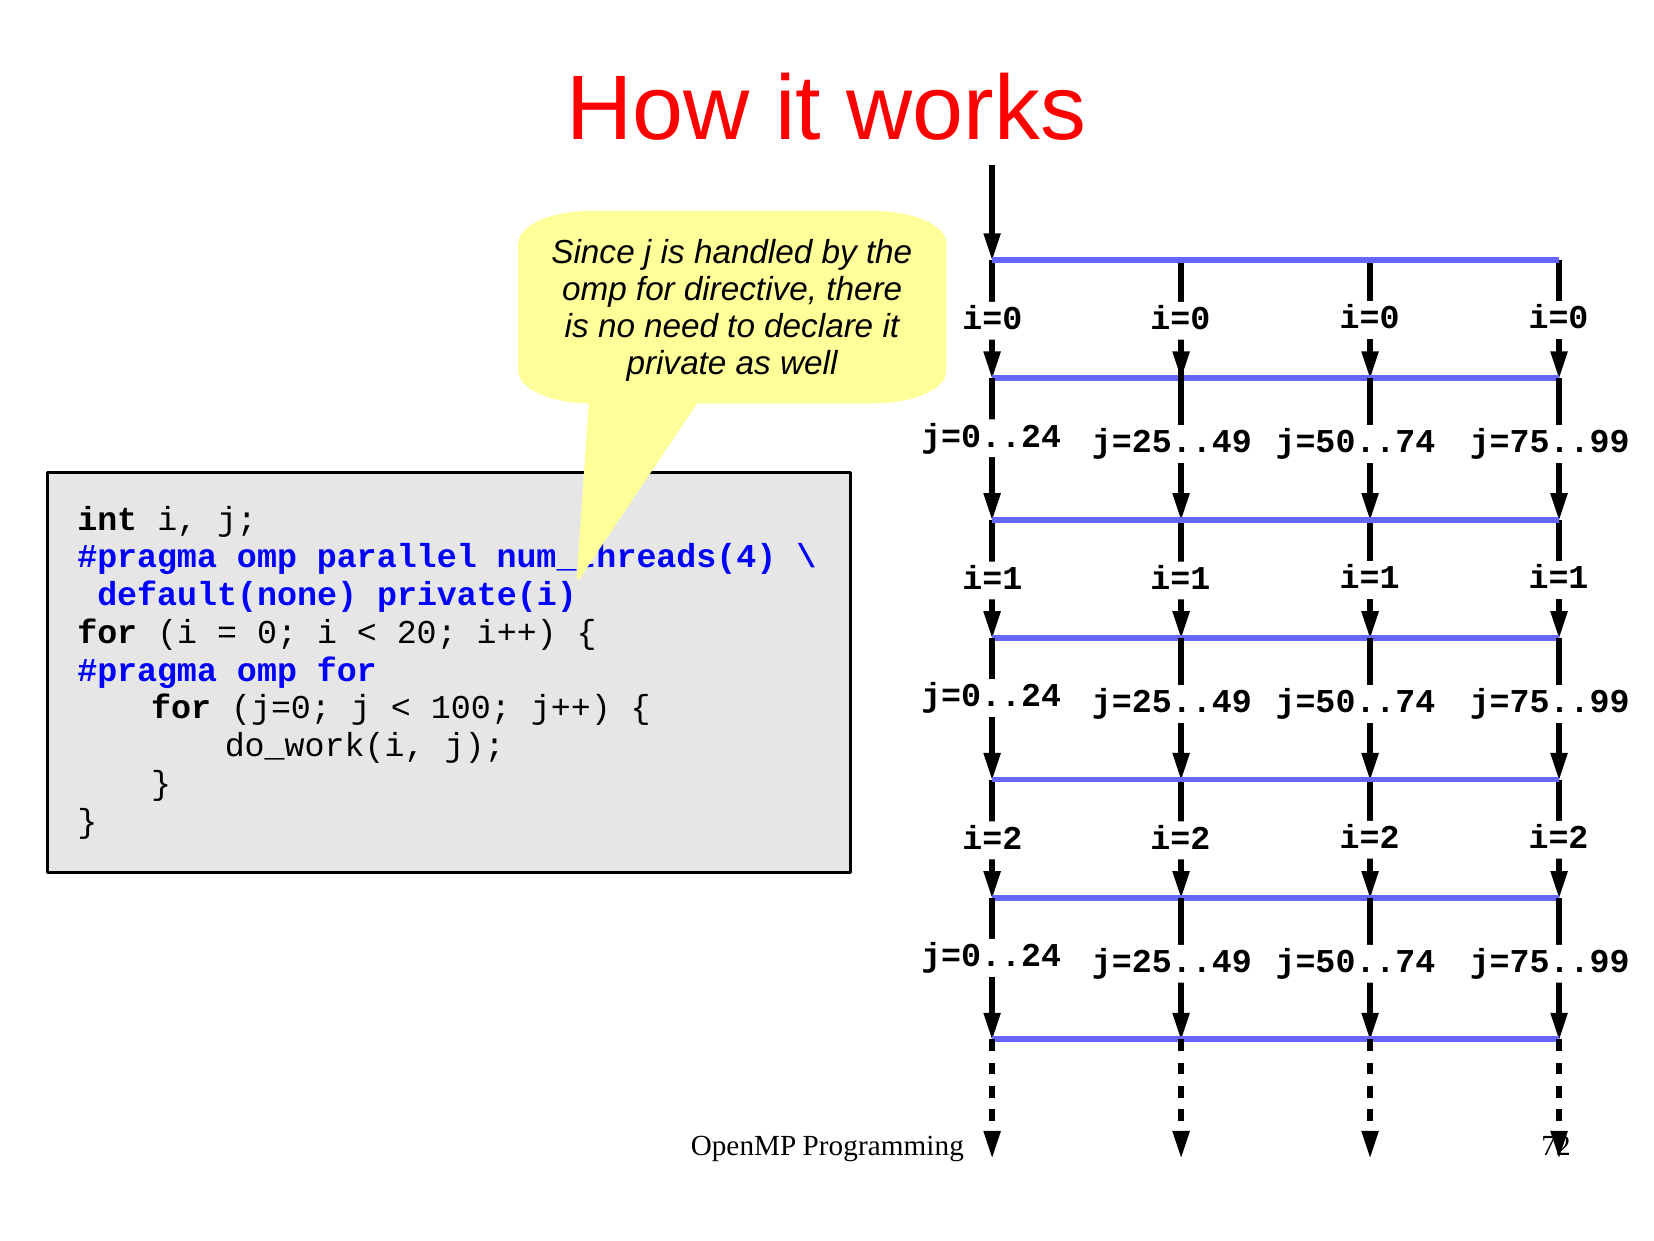

# How it works
Since j is handled by the omp for directive, there is no need to declare it private as well
i=0
i=0
i=0
i=0
j=0..24
j=25..49
j=50..74
j=75..99
int i, j;
#pragma omp parallel num_threads(4) \
 default(none) private(i)
for (i = 0; i < 20; i++) {
#pragma omp for
	for (j=0; j < 100; j++) {
		do_work(i, j);
	}
}
i=1
i=1
i=1
i=1
j=0..24
j=25..49
j=50..74
j=75..99
i=2
i=2
i=2
i=2
j=0..24
j=25..49
j=50..74
j=75..99
OpenMP Programming
72